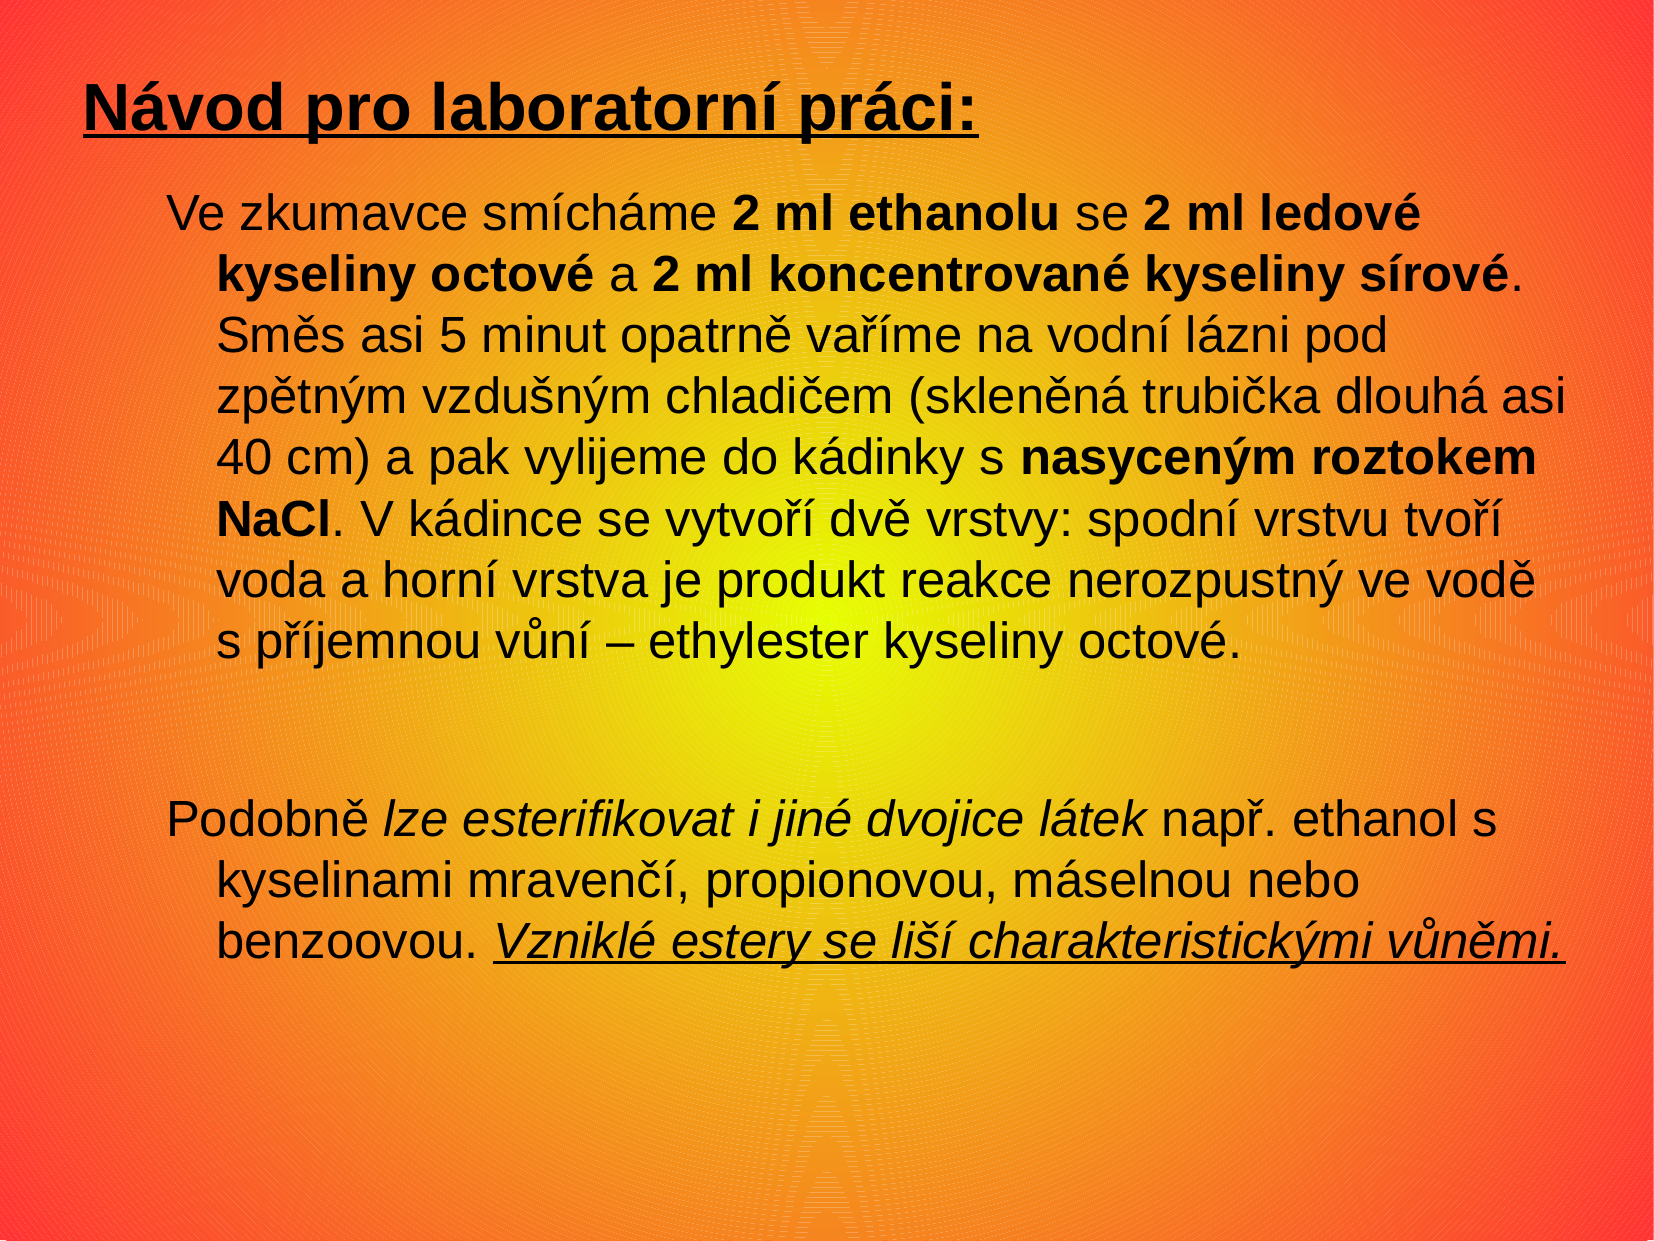

# Návod pro laboratorní práci:
Ve zkumavce smícháme 2 ml ethanolu se 2 ml ledové kyseliny octové a 2 ml koncentrované kyseliny sírové. Směs asi 5 minut opatrně vaříme na vodní lázni pod zpětným vzdušným chladičem (skleněná trubička dlouhá asi 40 cm) a pak vylijeme do kádinky s nasyceným roztokem NaCl. V kádince se vytvoří dvě vrstvy: spodní vrstvu tvoří voda a horní vrstva je produkt reakce nerozpustný ve vodě s příjemnou vůní – ethylester kyseliny octové.
Podobně lze esterifikovat i jiné dvojice látek např. ethanol s kyselinami mravenčí, propionovou, máselnou nebo benzoovou. Vzniklé estery se liší charakteristickými vůněmi.